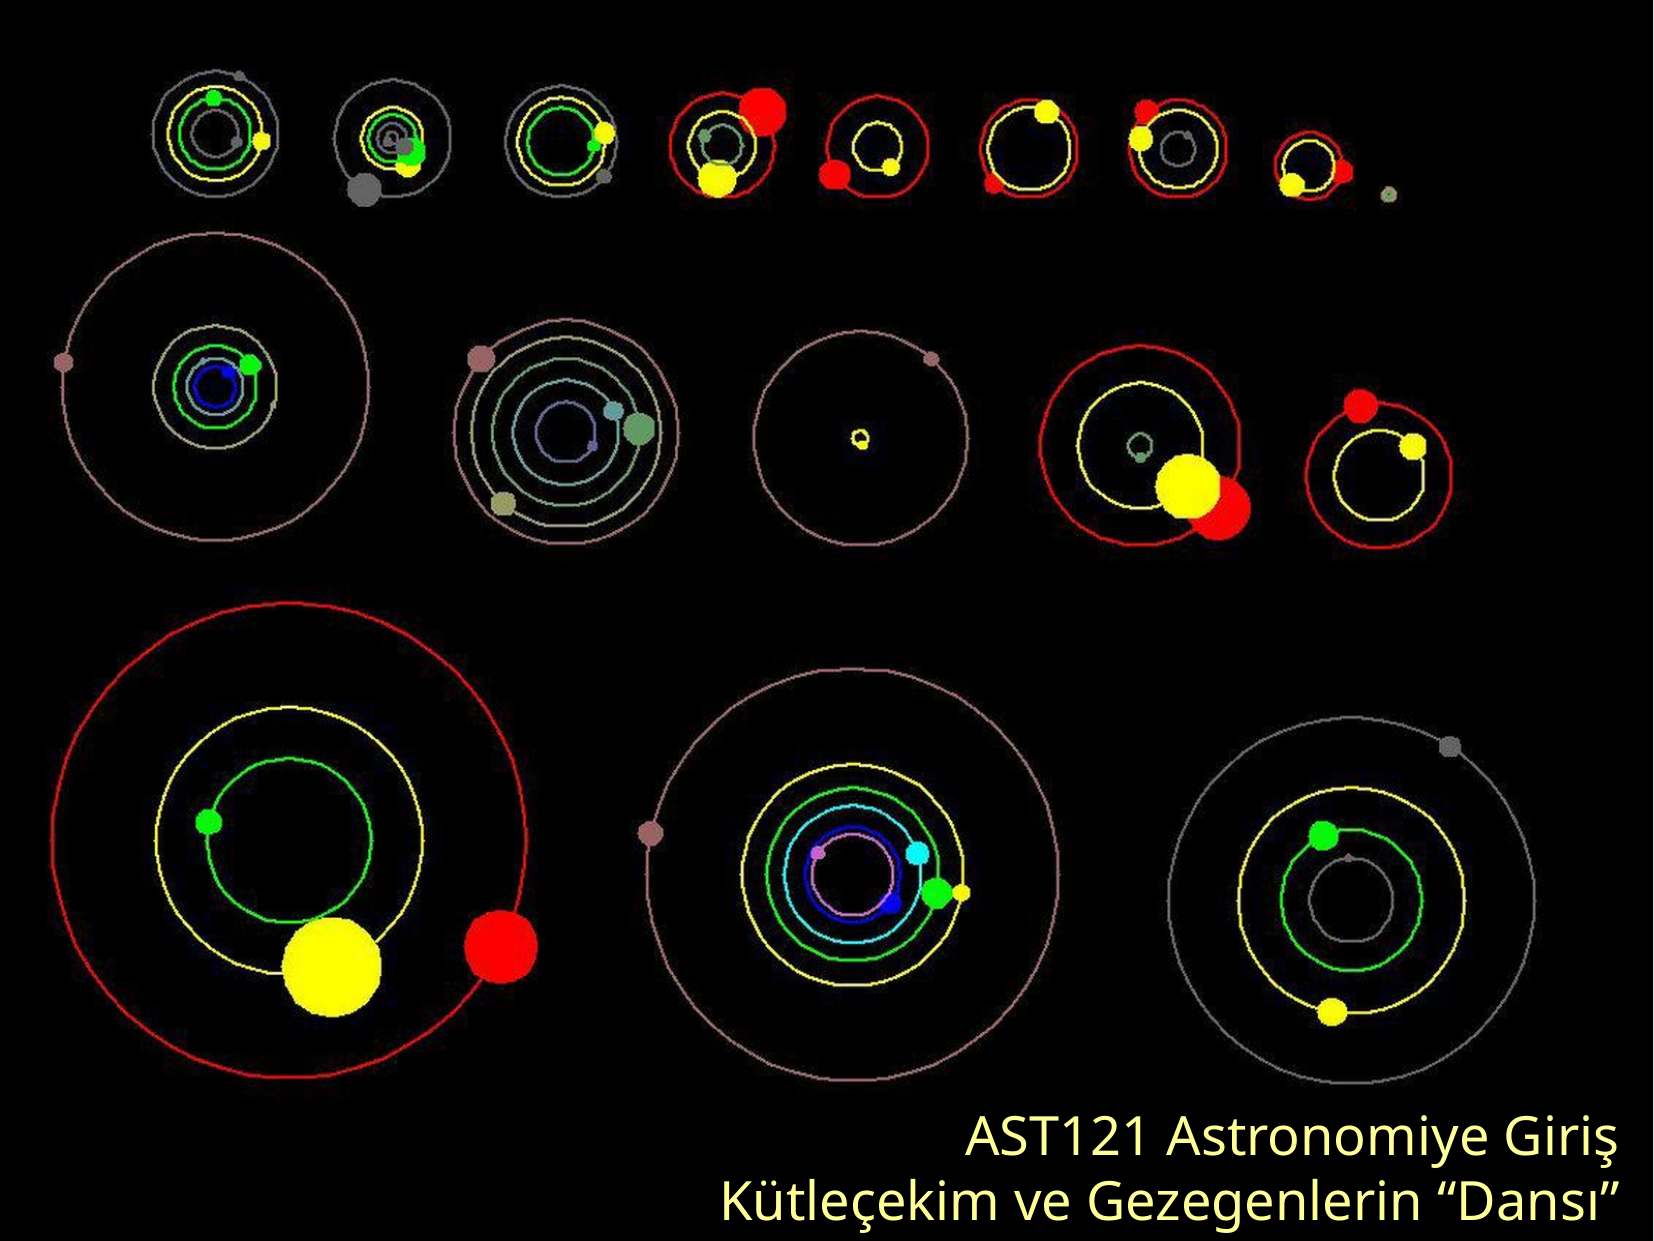

# AST121 Astronomiye Giriş Kütleçekim ve Gezegenlerin “Dansı”